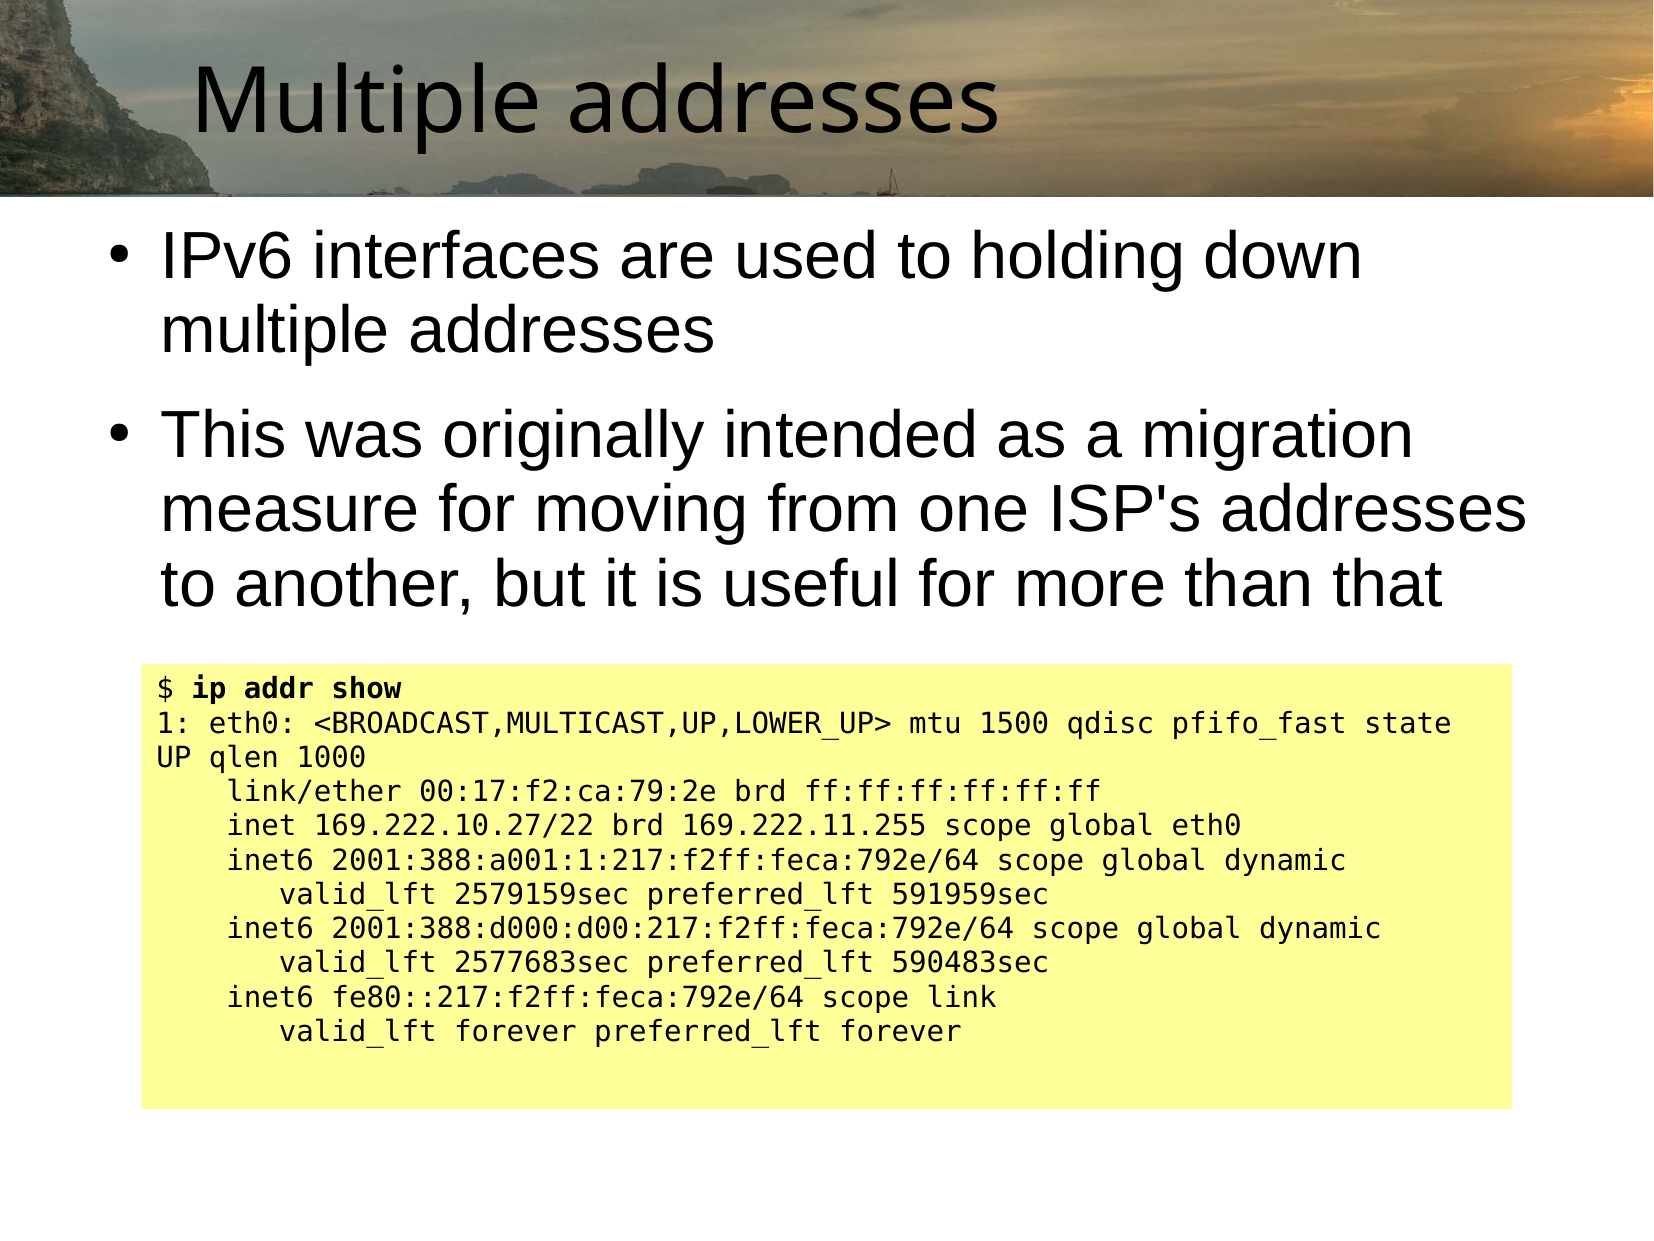

# Multiple addresses
IPv6 interfaces are used to holding down multiple addresses
This was originally intended as a migration measure for moving from one ISP's addresses to another, but it is useful for more than that
$ ip addr show
1: eth0: <BROADCAST,MULTICAST,UP,LOWER_UP> mtu 1500 qdisc pfifo_fast state UP qlen 1000
 link/ether 00:17:f2:ca:79:2e brd ff:ff:ff:ff:ff:ff
 inet 169.222.10.27/22 brd 169.222.11.255 scope global eth0
 inet6 2001:388:a001:1:217:f2ff:feca:792e/64 scope global dynamic
 valid_lft 2579159sec preferred_lft 591959sec
 inet6 2001:388:d000:d00:217:f2ff:feca:792e/64 scope global dynamic
 valid_lft 2577683sec preferred_lft 590483sec
 inet6 fe80::217:f2ff:feca:792e/64 scope link
 valid_lft forever preferred_lft forever